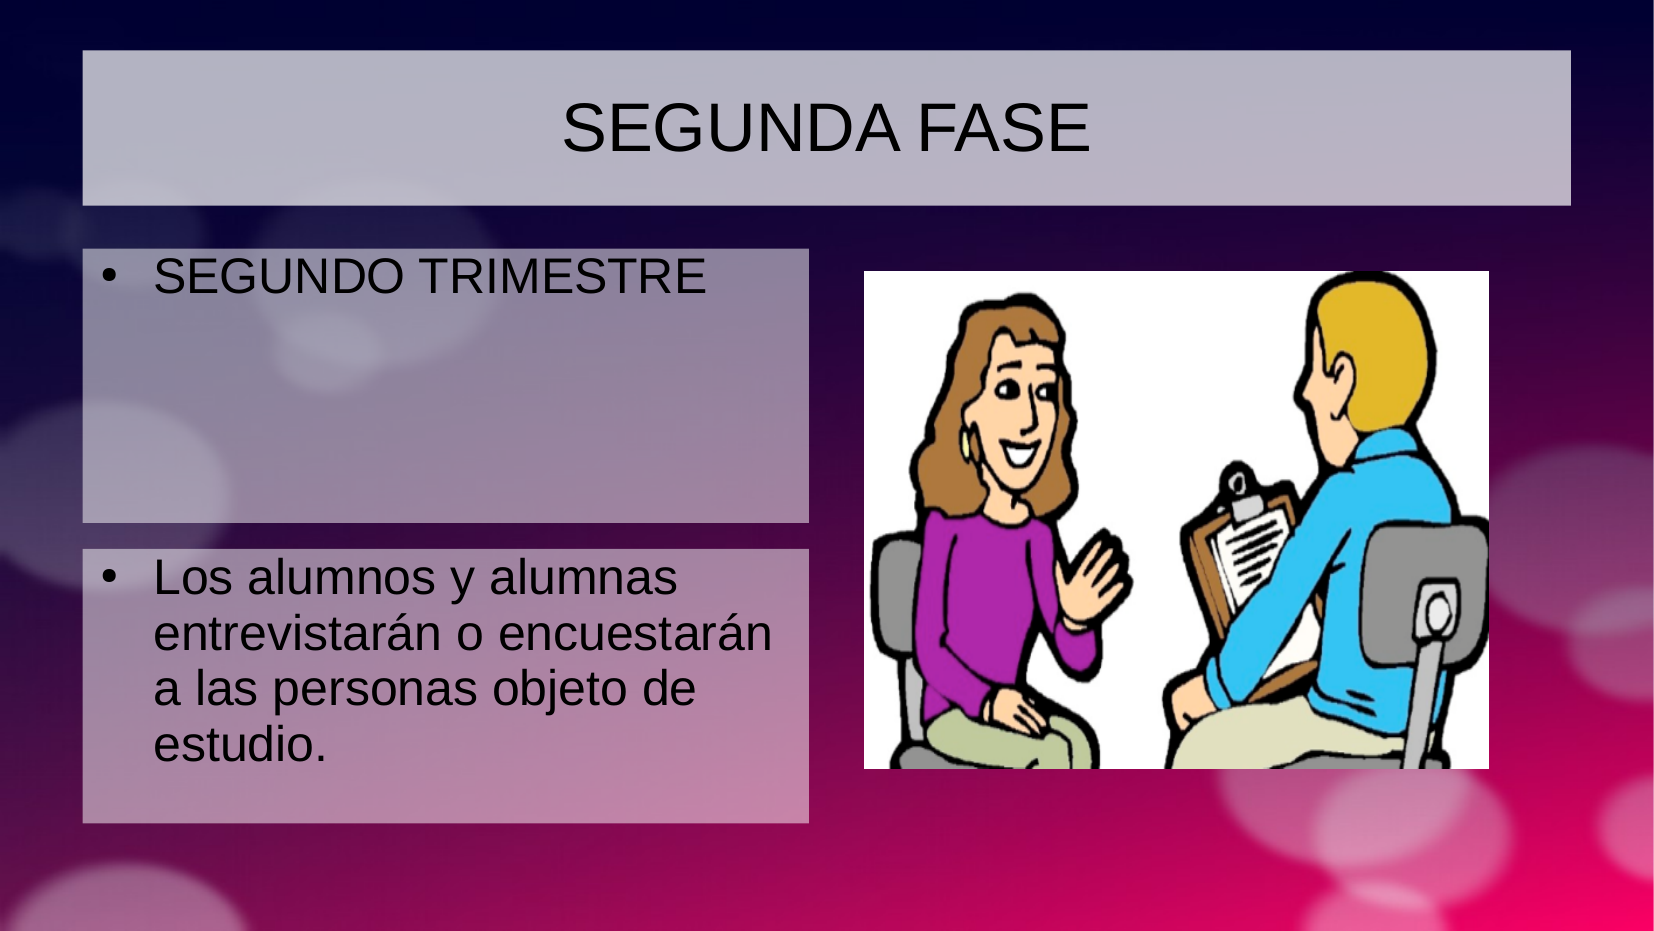

# SEGUNDA FASE
SEGUNDO TRIMESTRE
Los alumnos y alumnas entrevistarán o encuestarán a las personas objeto de estudio.